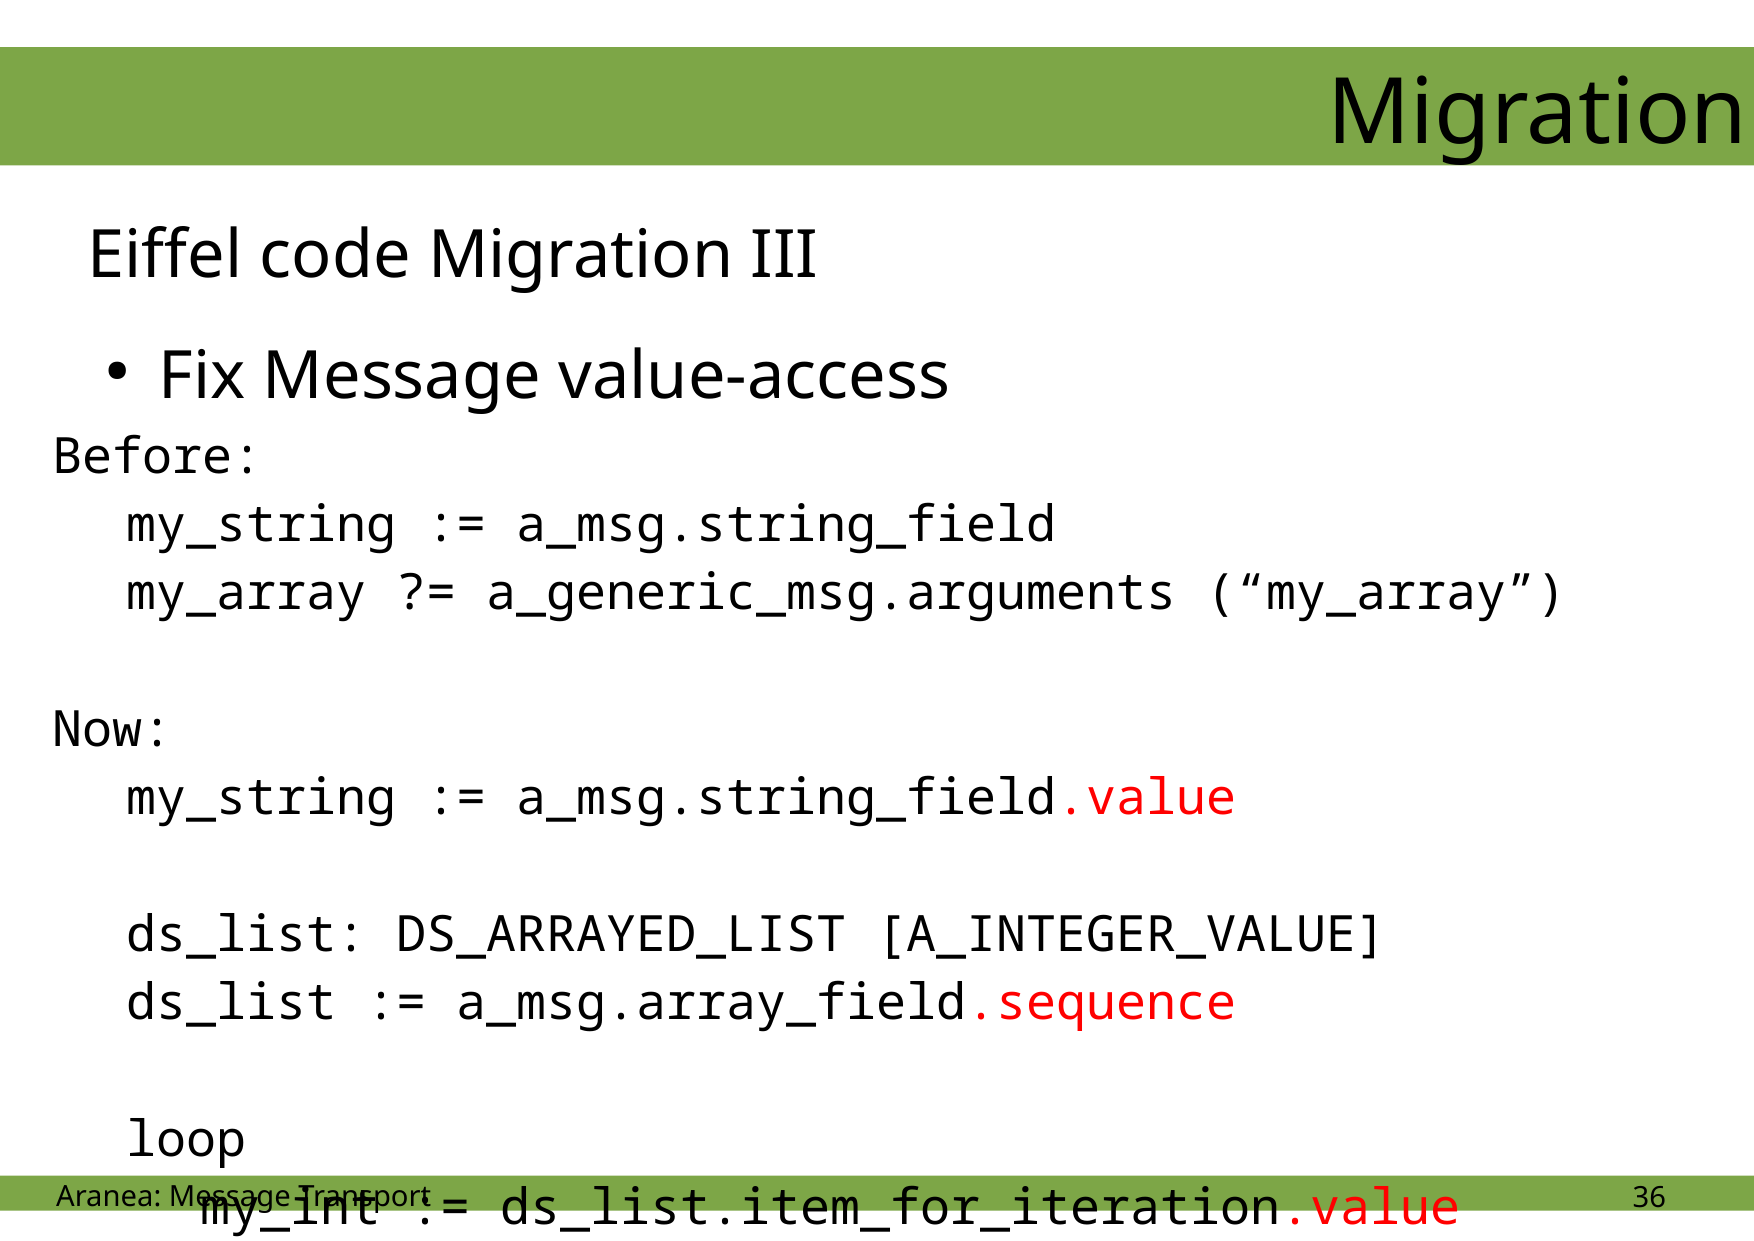

# Migration
Eiffel code Migration III
Fix Message value-access
Before:
	my_string := a_msg.string_field
	my_array ?= a_generic_msg.arguments (“my_array”)
Now:
	my_string := a_msg.string_field.value
	ds_list: DS_ARRAYED_LIST [A_INTEGER_VALUE]
	ds_list := a_msg.array_field.sequence
	loop
		my_int := ds_list.item_for_iteration.value
	end
36